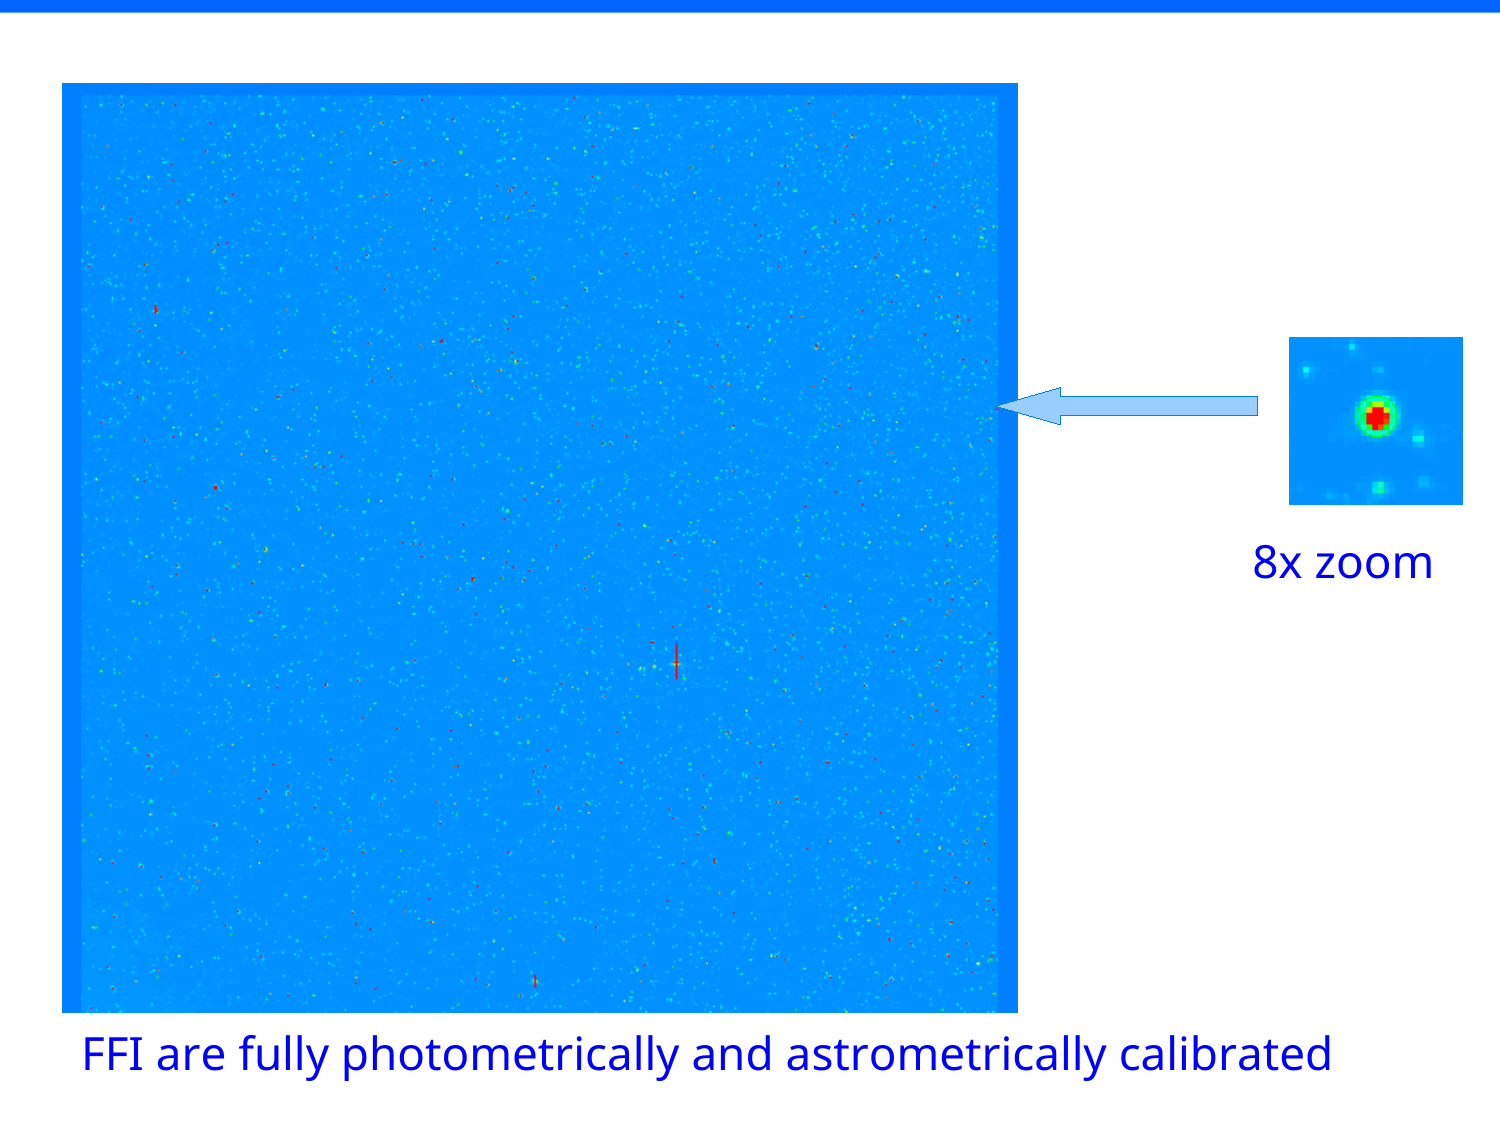

8x zoom
FFI are fully photometrically and astrometrically calibrated
14